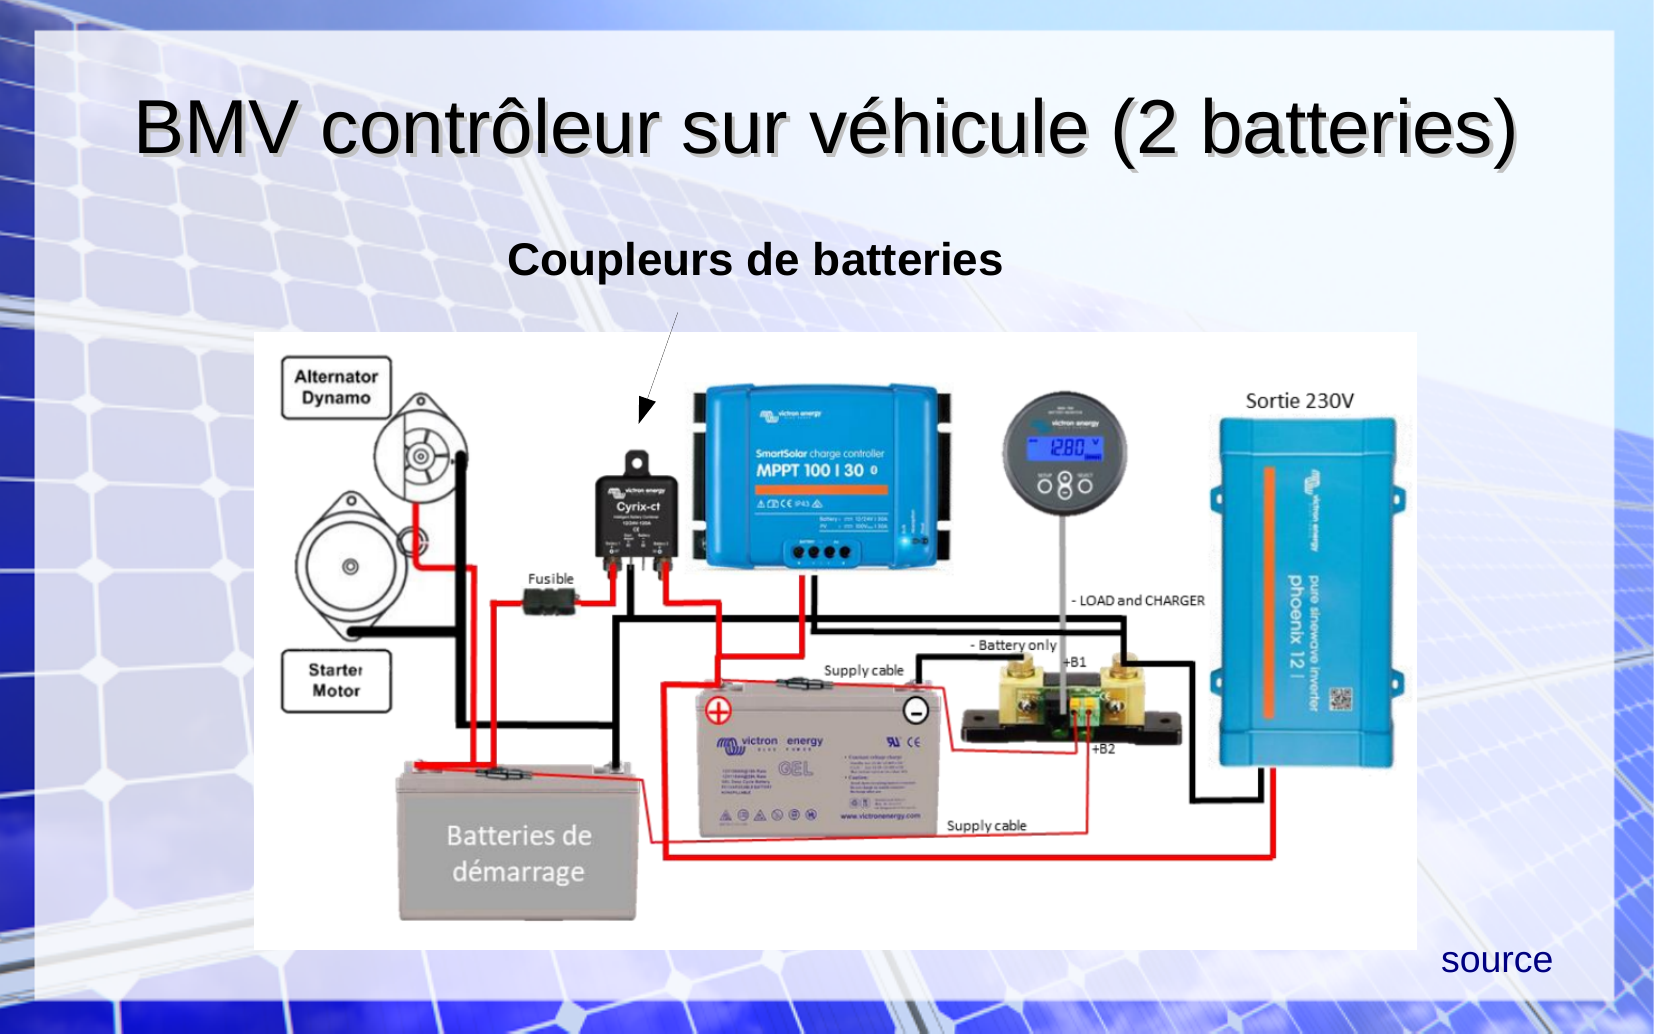

# BMV contrôleur sur véhicule (2 batteries)
Coupleurs de batteries
source